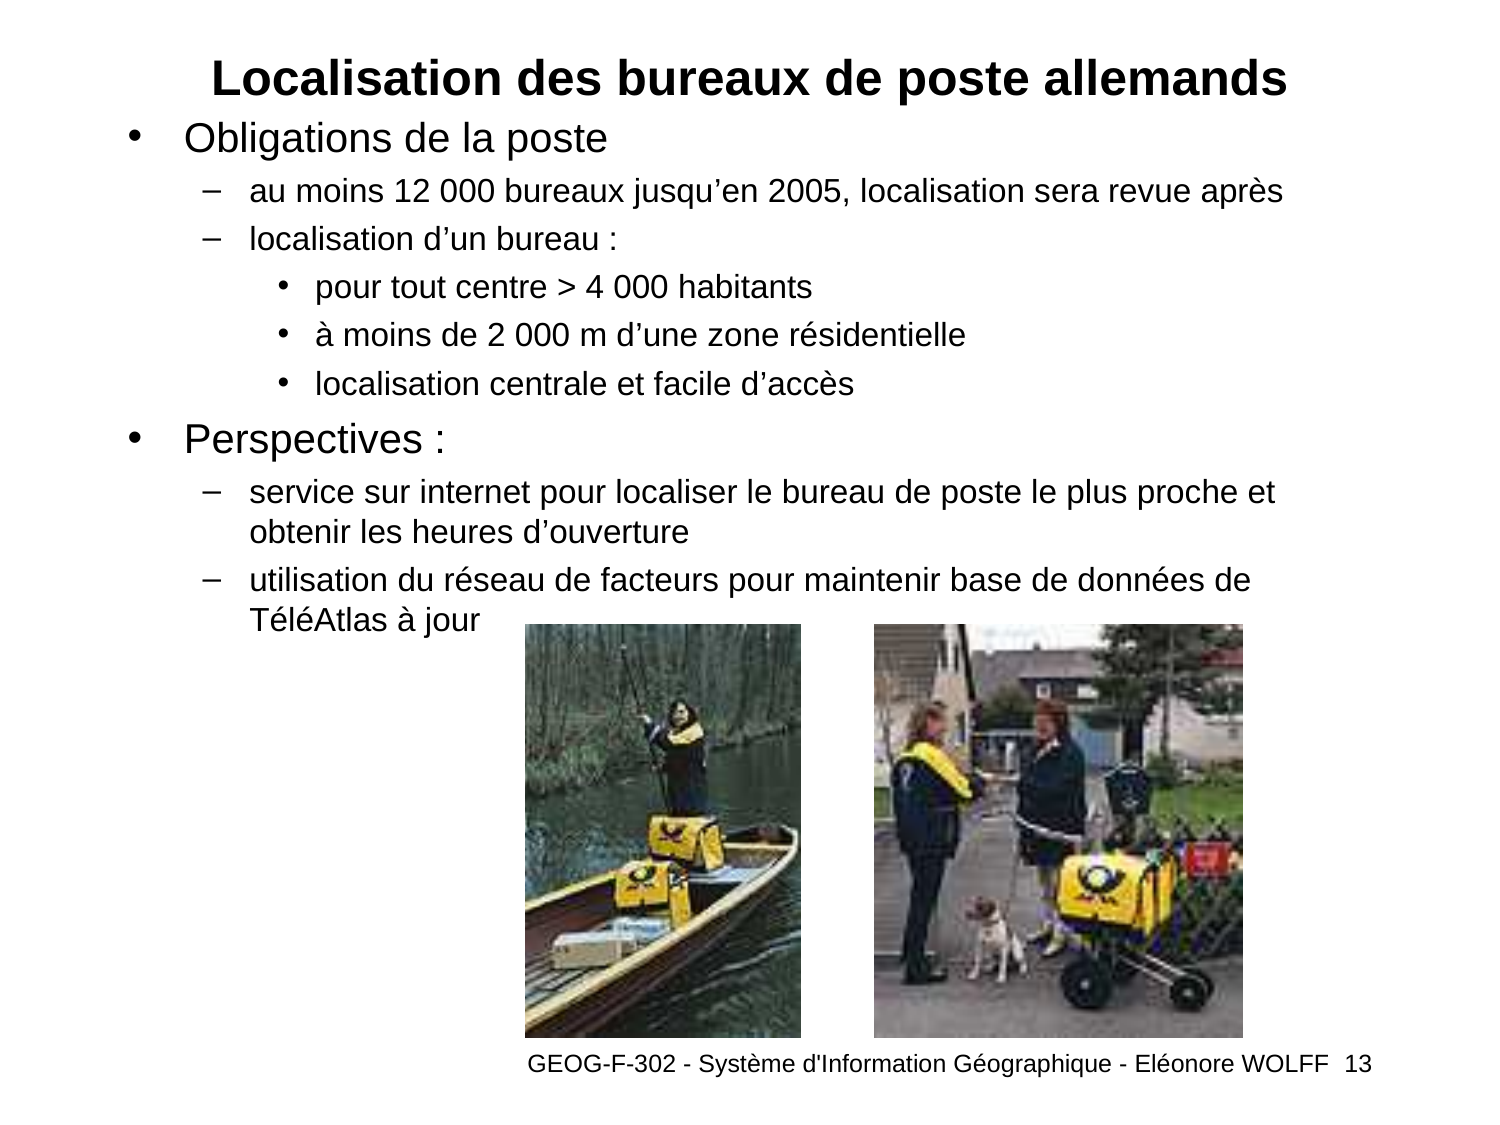

# Localisation des bureaux de poste allemands
Obligations de la poste
au moins 12 000 bureaux jusqu’en 2005, localisation sera revue après
localisation d’un bureau :
pour tout centre > 4 000 habitants
à moins de 2 000 m d’une zone résidentielle
localisation centrale et facile d’accès
Perspectives :
service sur internet pour localiser le bureau de poste le plus proche et obtenir les heures d’ouverture
utilisation du réseau de facteurs pour maintenir base de données de TéléAtlas à jour
GEOG-F-302 - Système d'Information Géographique - Eléonore WOLFF